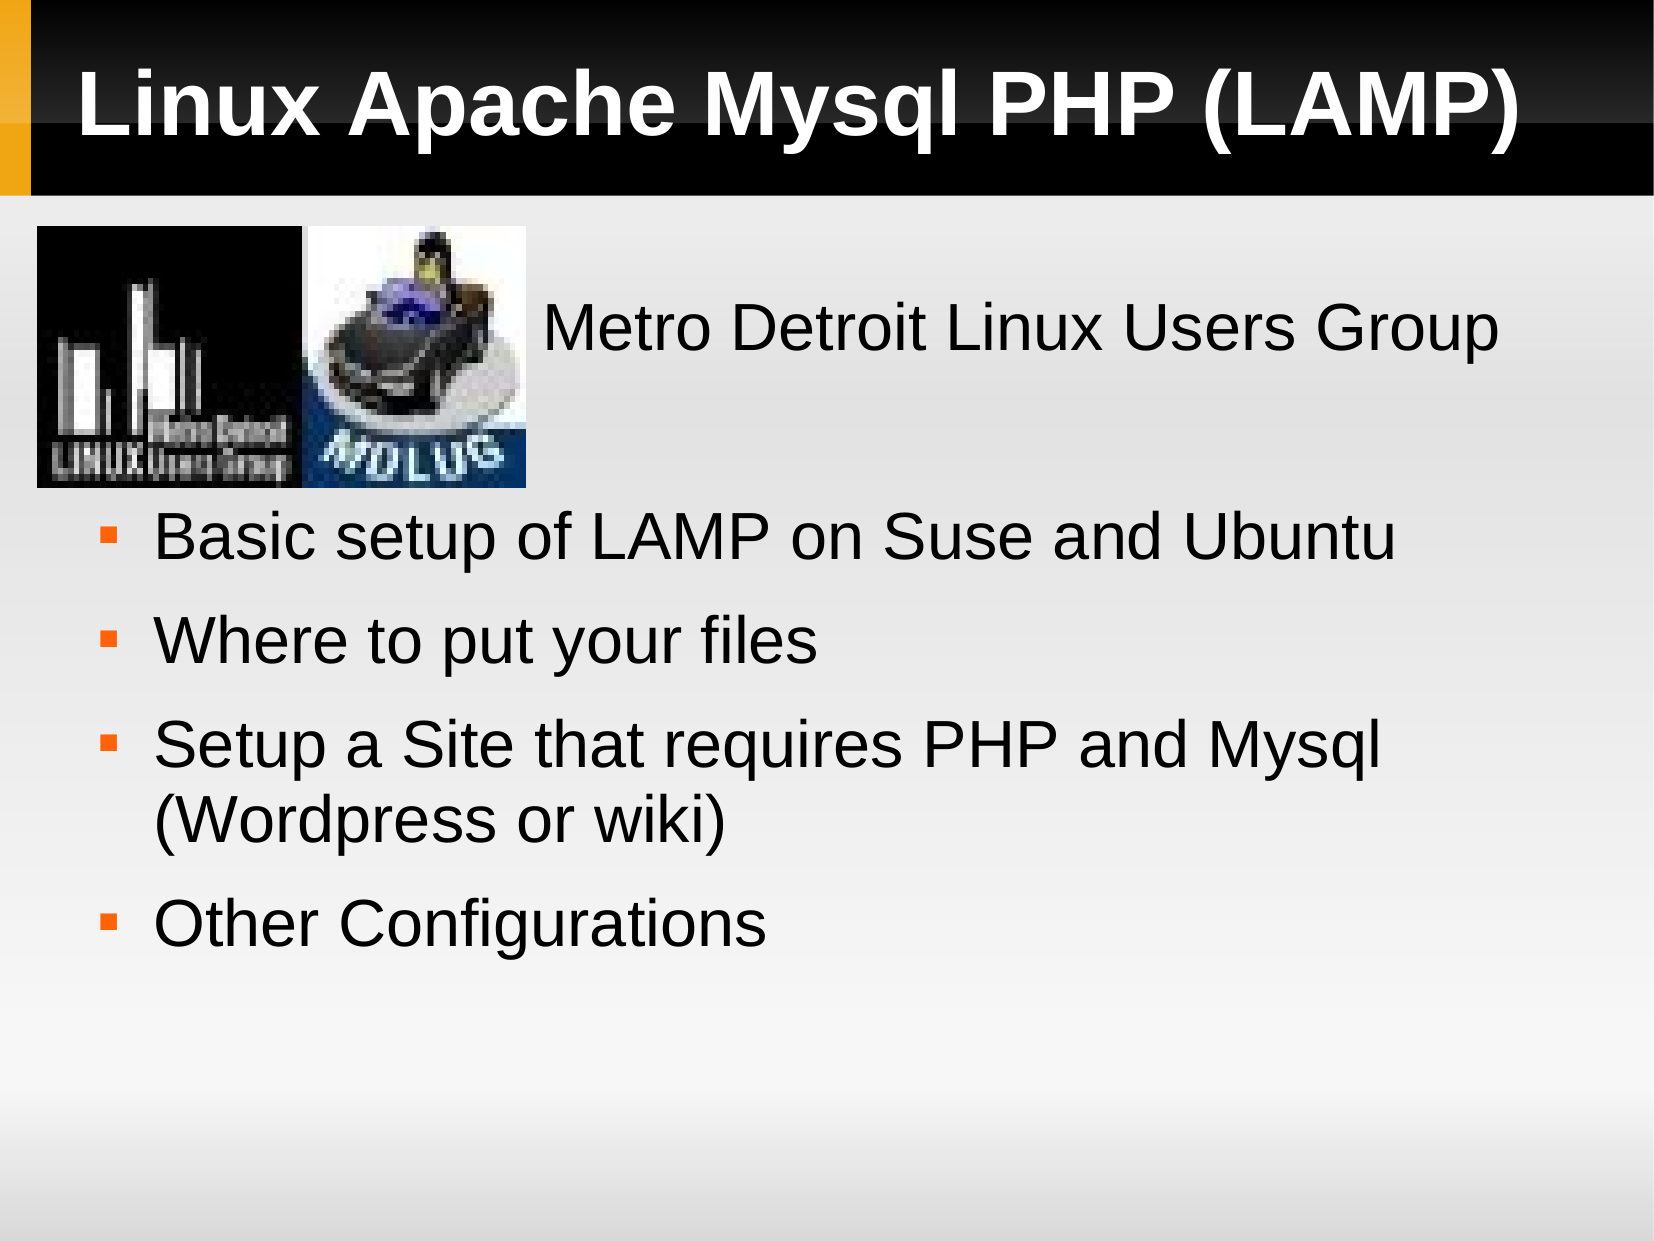

# Linux Apache Mysql PHP (LAMP)
 Metro Detroit Linux Users Group
Basic setup of LAMP on Suse and Ubuntu
Where to put your files
Setup a Site that requires PHP and Mysql (Wordpress or wiki)
Other Configurations